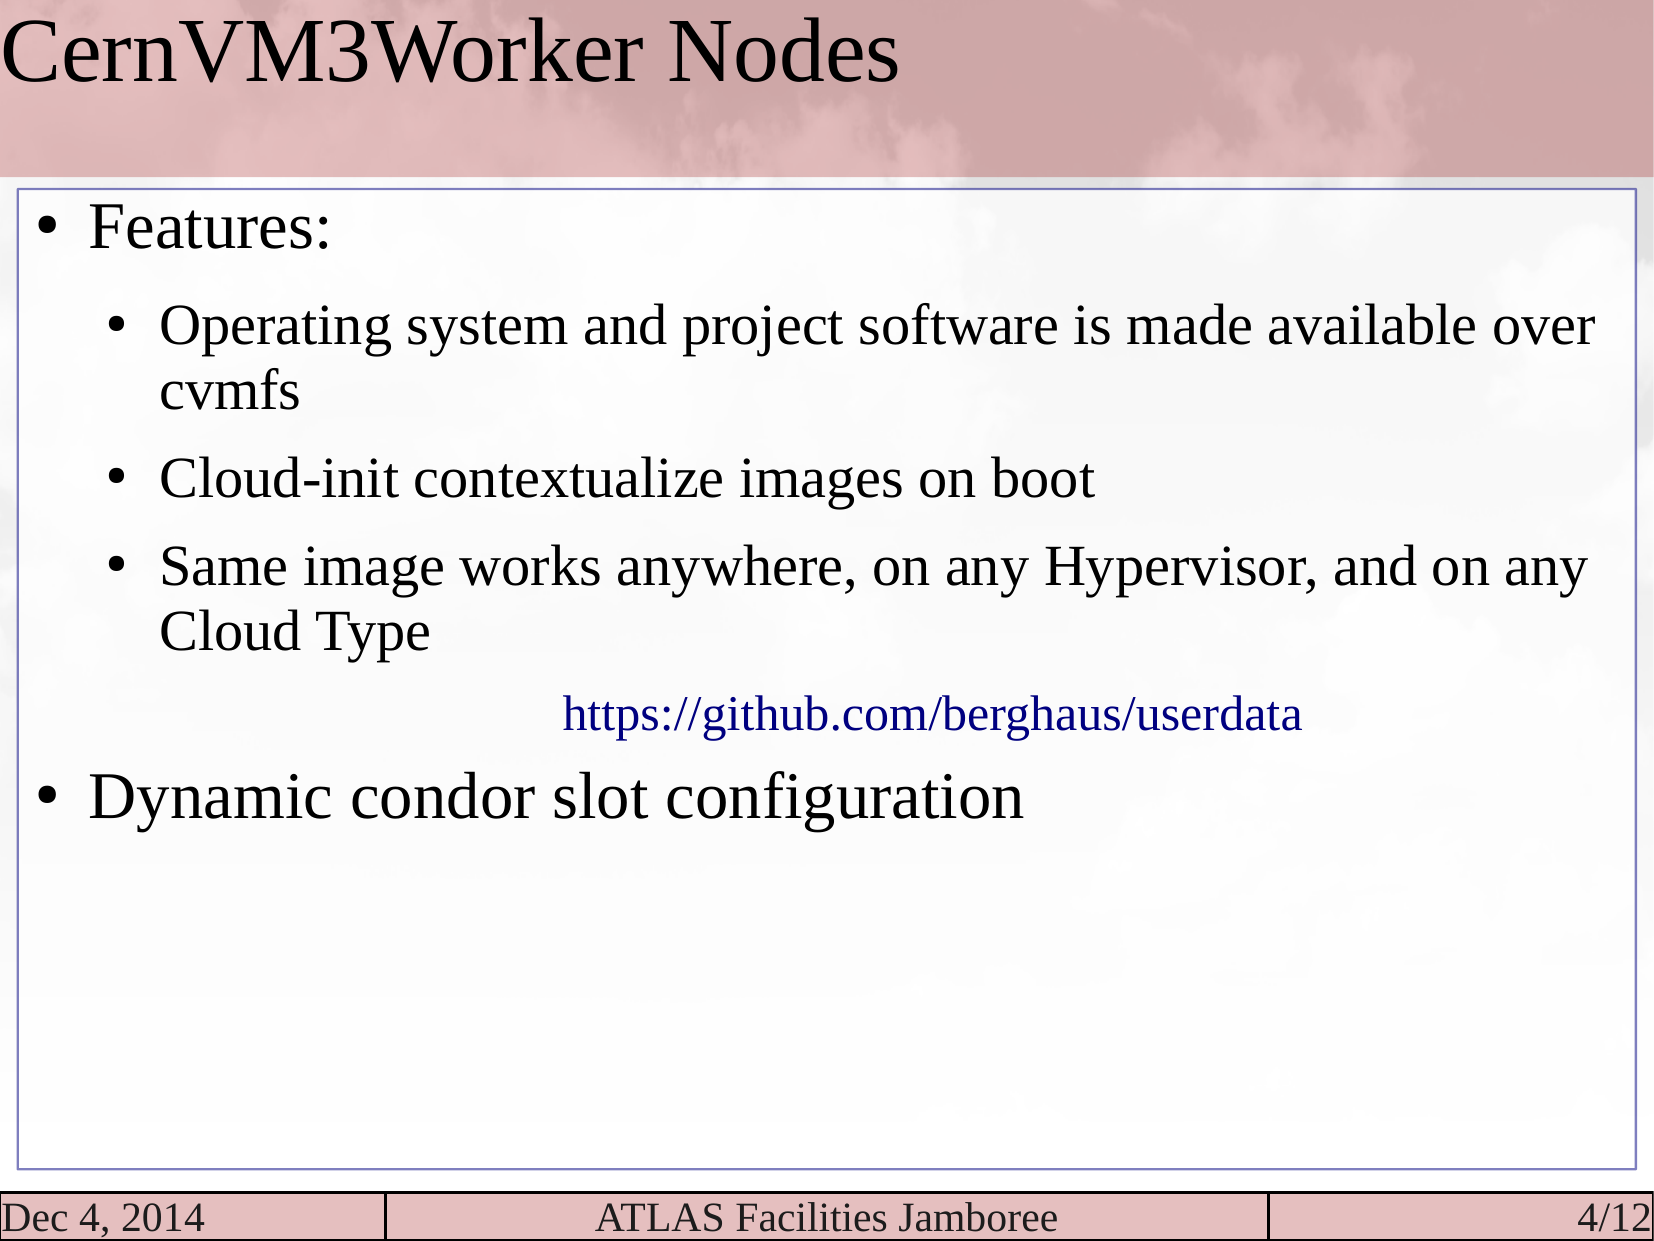

# CernVM3Worker Nodes
Features:
Operating system and project software is made available over cvmfs
Cloud-init contextualize images on boot
Same image works anywhere, on any Hypervisor, and on any Cloud Type
https://github.com/berghaus/userdata
Dynamic condor slot configuration
Dec 4, 2014
ATLAS Facilities Jamboree
4